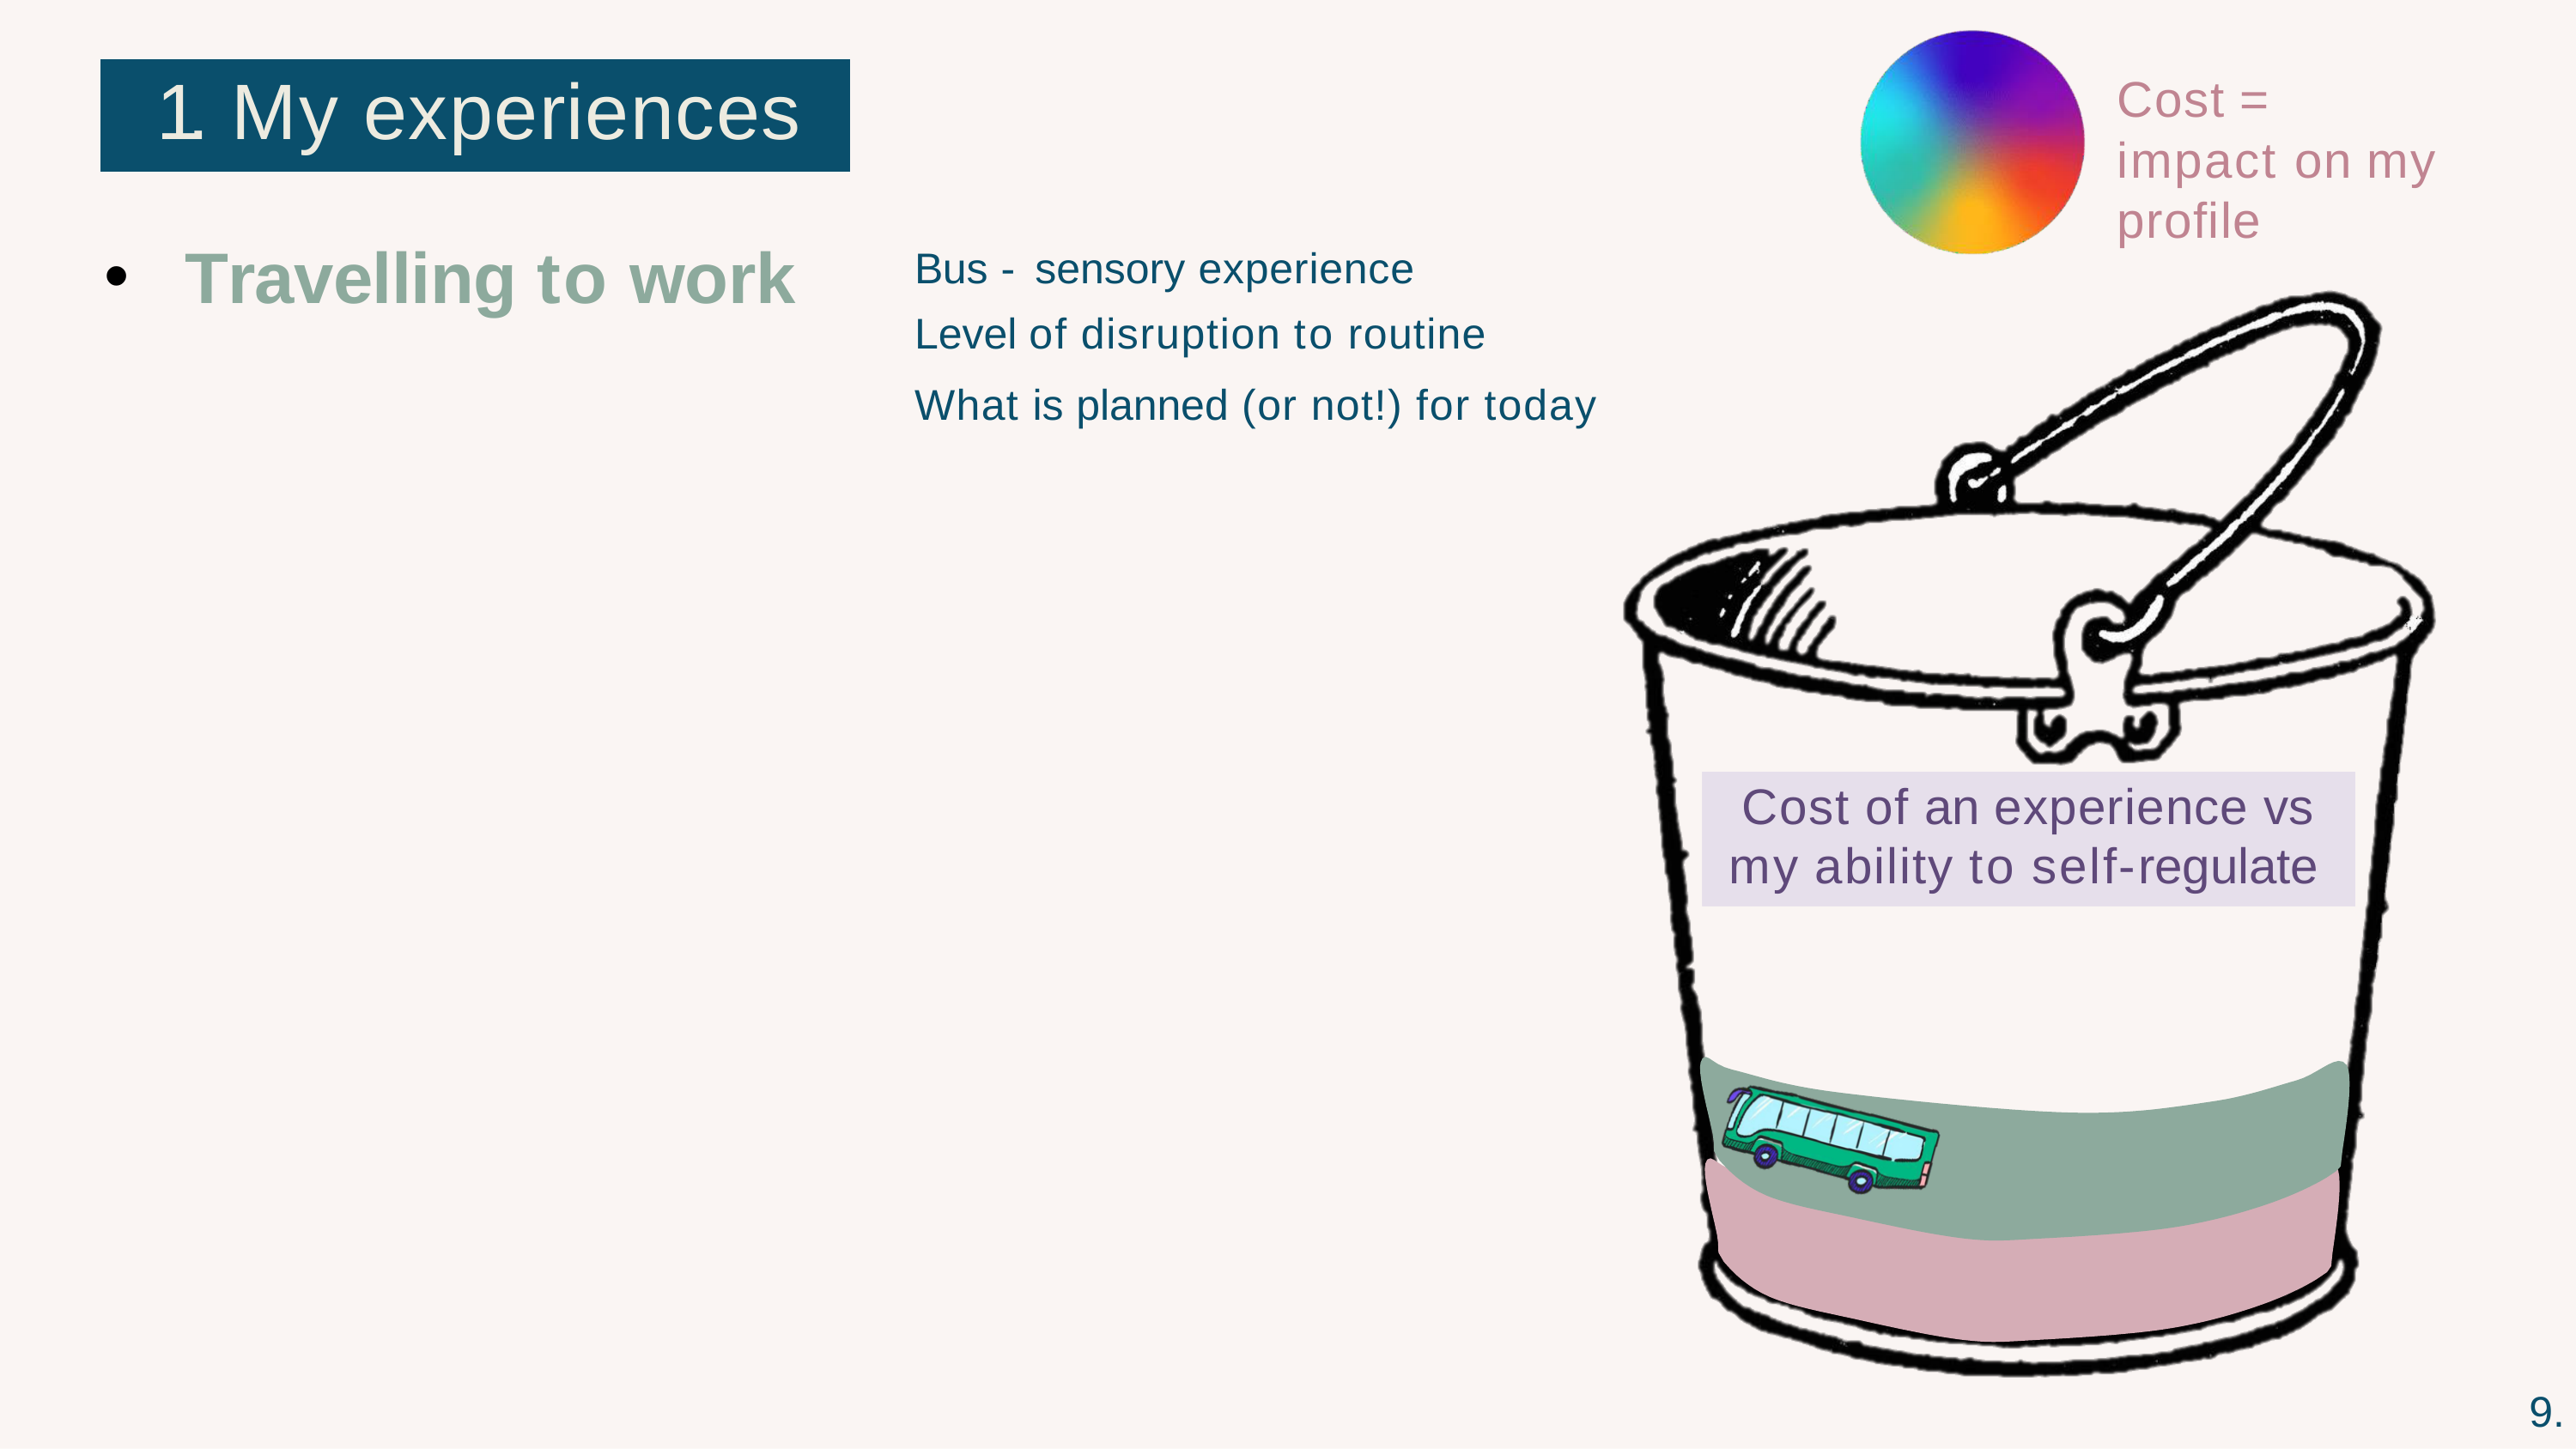

# 1. My experiences
Cost = impact on my profile
Bus - sensory experience Level of disruption to routine
What is planned (or not!) for today
Travelling to work
Cost of an experience vs
my ability to self-regulate